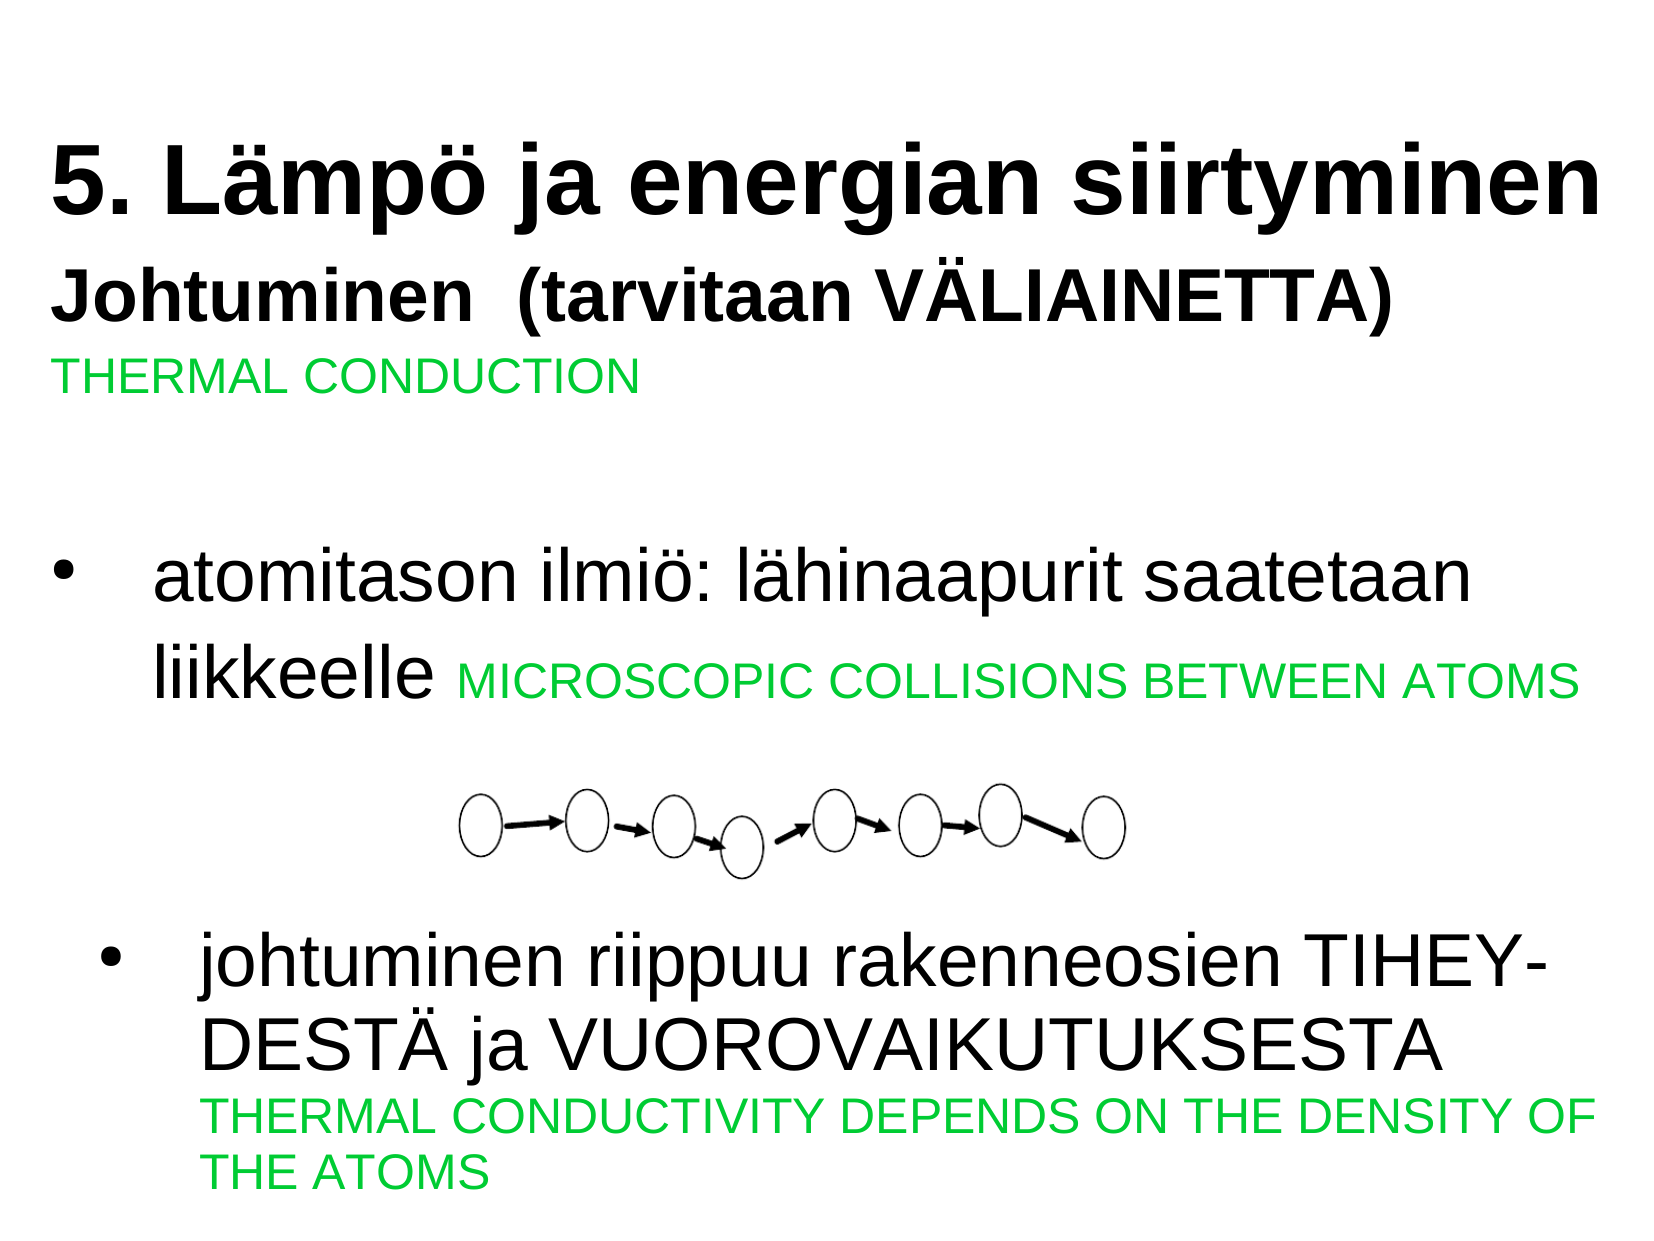

5. Lämpö ja energian siirtyminen
Johtuminen (tarvitaan VÄLIAINETTA)
THERMAL CONDUCTION
atomitason ilmiö: lähinaapurit saatetaan liikkeelle MICROSCOPIC COLLISIONS BETWEEN ATOMS
johtuminen riippuu rakenneosien TIHEY-DESTÄ ja VUOROVAIKUTUKSESTA
THERMAL CONDUCTIVITY DEPENDS ON THE DENSITY OF THE ATOMS